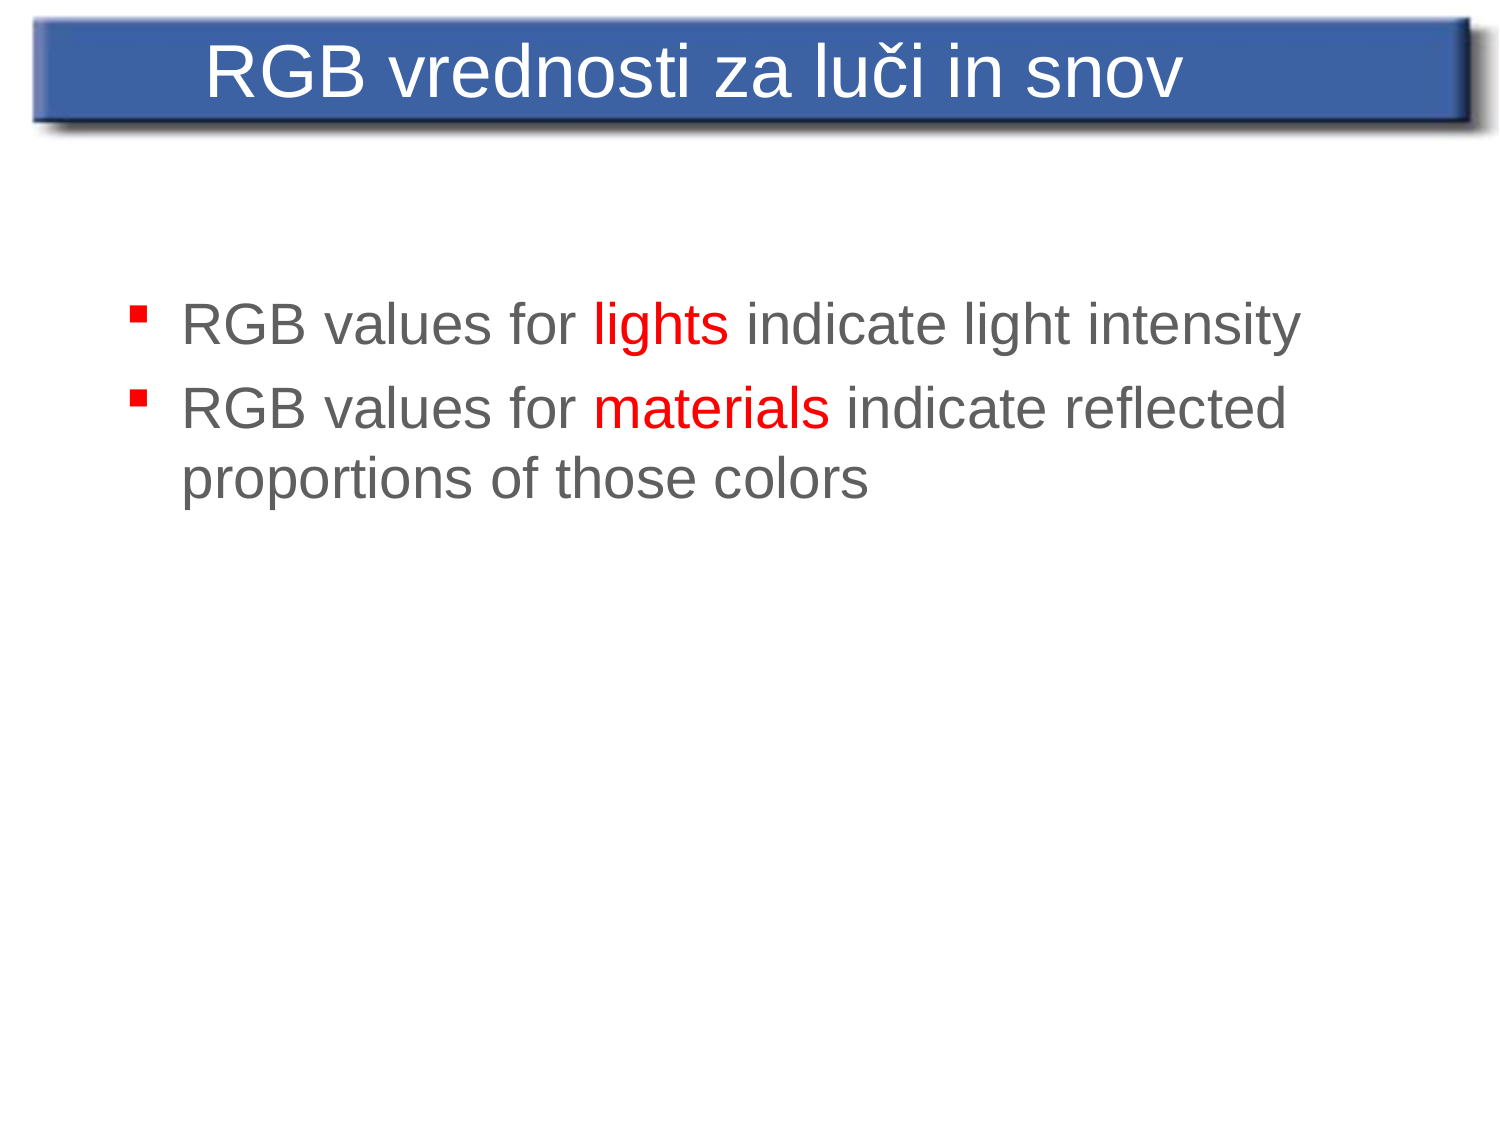

# RGB vrednosti za luči in snov
RGB values for lights indicate light intensity
RGB values for materials indicate reflected proportions of those colors